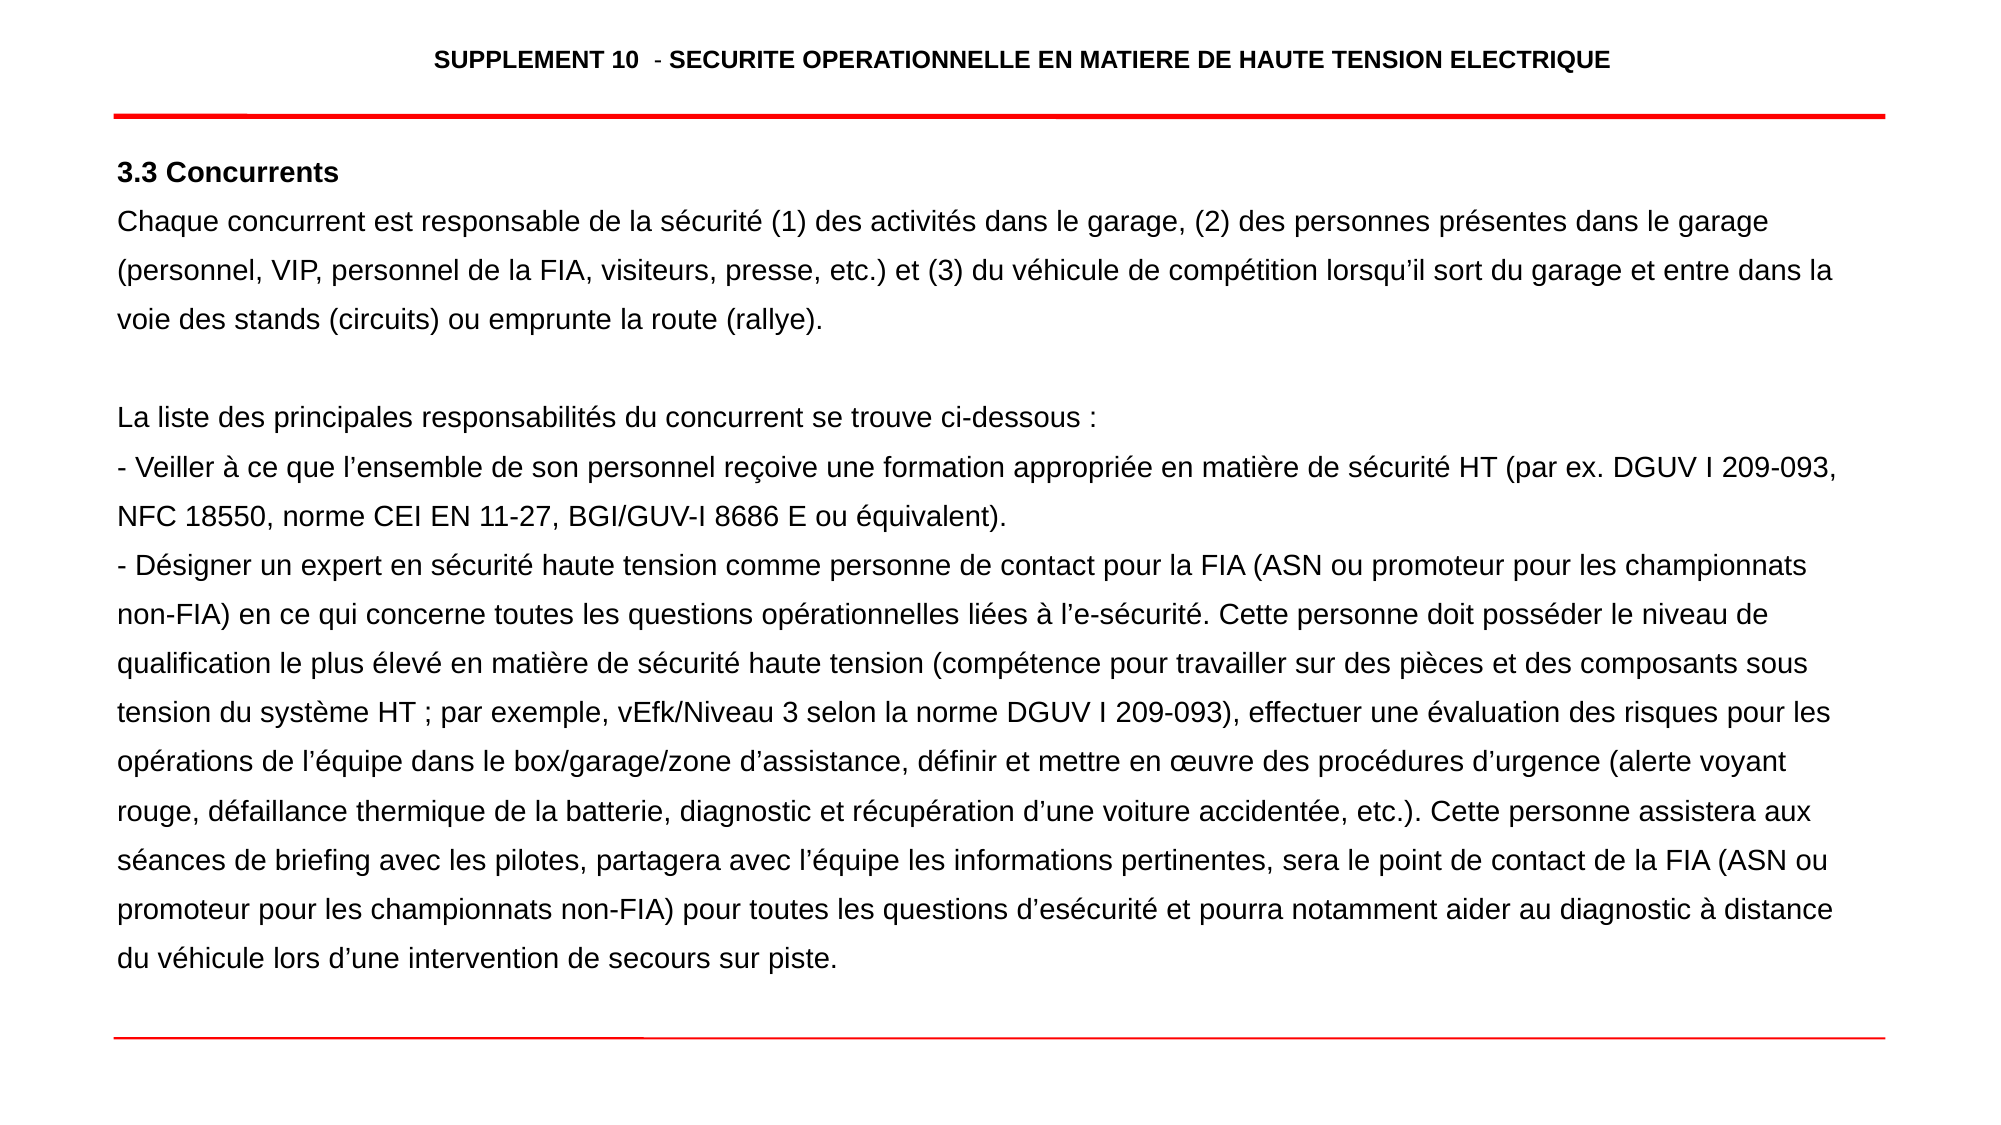

SUPPLEMENT 10 - SECURITE OPERATIONNELLE EN MATIERE DE HAUTE TENSION ELECTRIQUE
3.3 Concurrents
Chaque concurrent est responsable de la sécurité (1) des activités dans le garage, (2) des personnes présentes dans le garage (personnel, VIP, personnel de la FIA, visiteurs, presse, etc.) et (3) du véhicule de compétition lorsqu’il sort du garage et entre dans la voie des stands (circuits) ou emprunte la route (rallye).
La liste des principales responsabilités du concurrent se trouve ci-dessous :
- Veiller à ce que l’ensemble de son personnel reçoive une formation appropriée en matière de sécurité HT (par ex. DGUV I 209-093, NFC 18550, norme CEI EN 11-27, BGI/GUV-I 8686 E ou équivalent).
- Désigner un expert en sécurité haute tension comme personne de contact pour la FIA (ASN ou promoteur pour les championnats non-FIA) en ce qui concerne toutes les questions opérationnelles liées à l’e-sécurité. Cette personne doit posséder le niveau de qualification le plus élevé en matière de sécurité haute tension (compétence pour travailler sur des pièces et des composants sous tension du système HT ; par exemple, vEfk/Niveau 3 selon la norme DGUV I 209-093), effectuer une évaluation des risques pour les opérations de l’équipe dans le box/garage/zone d’assistance, définir et mettre en œuvre des procédures d’urgence (alerte voyant rouge, défaillance thermique de la batterie, diagnostic et récupération d’une voiture accidentée, etc.). Cette personne assistera aux séances de briefing avec les pilotes, partagera avec l’équipe les informations pertinentes, sera le point de contact de la FIA (ASN ou promoteur pour les championnats non-FIA) pour toutes les questions d’esécurité et pourra notamment aider au diagnostic à distance du véhicule lors d’une intervention de secours sur piste.